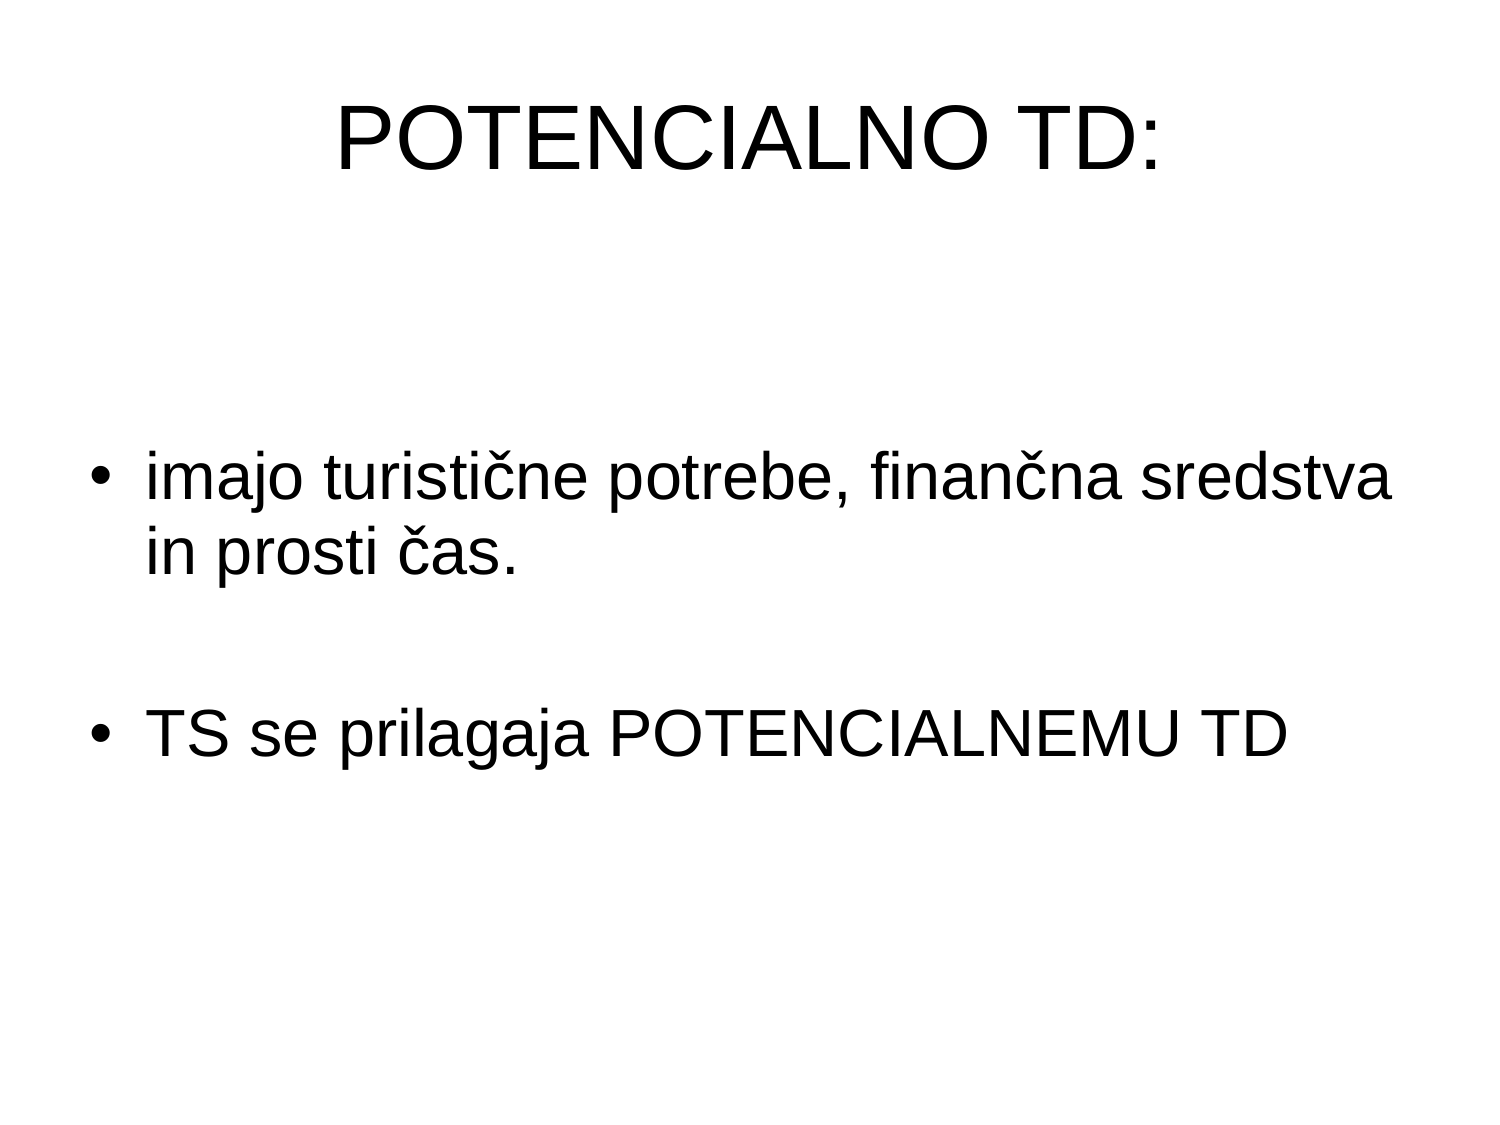

# POTENCIALNO TD:
imajo turistične potrebe, finančna sredstva in prosti čas.
TS se prilagaja POTENCIALNEMU TD